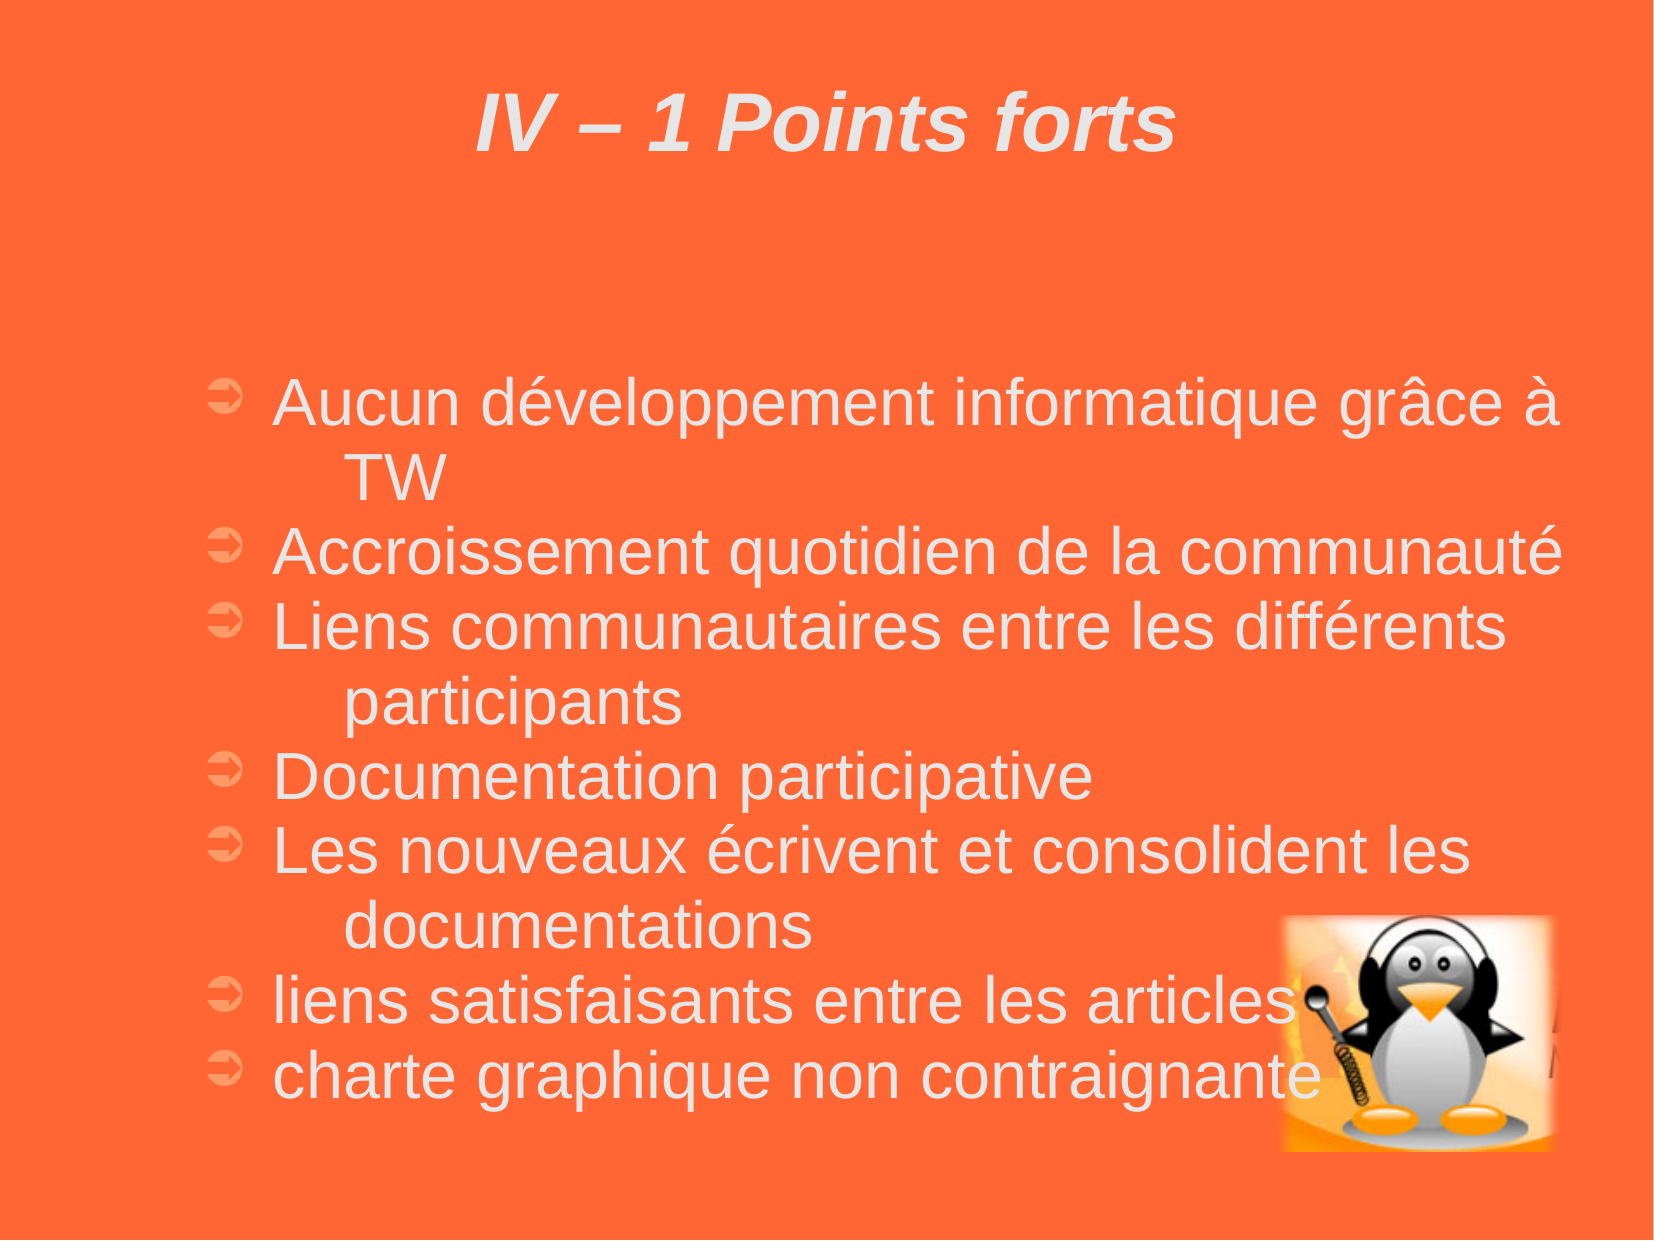

# IV – 1 Points forts
Aucun développement informatique grâce à TW
Accroissement quotidien de la communauté
Liens communautaires entre les différents participants
Documentation participative
Les nouveaux écrivent et consolident les documentations
liens satisfaisants entre les articles
charte graphique non contraignante